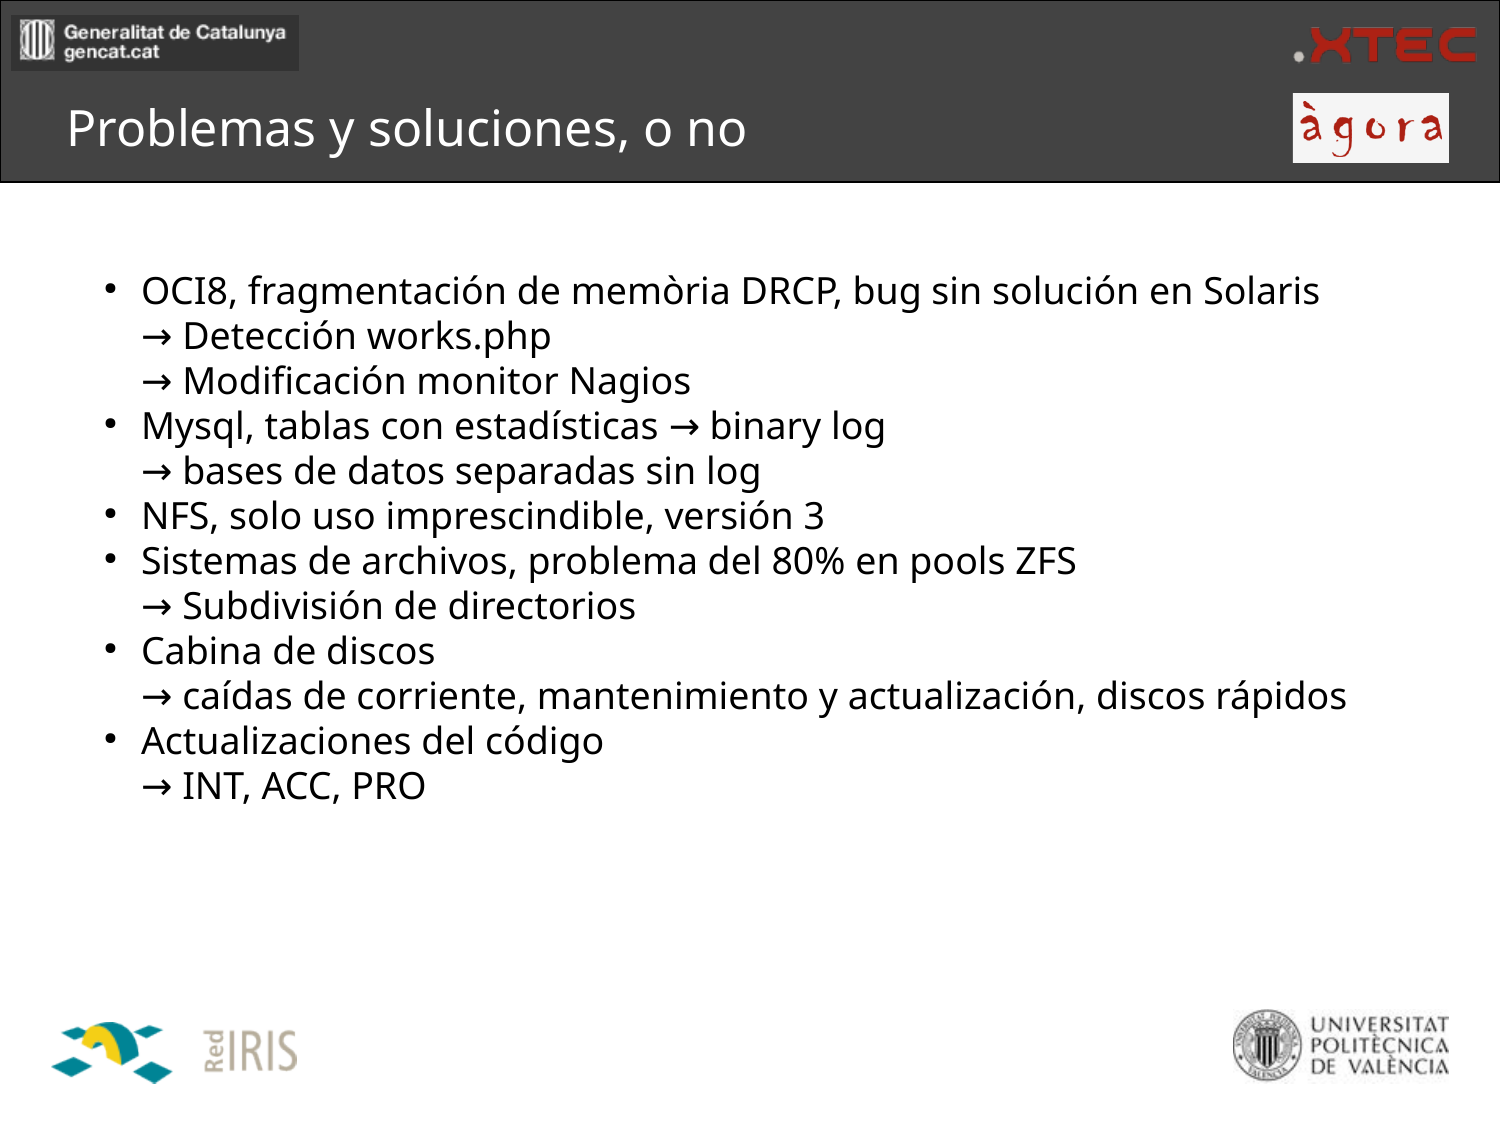

# Problemas y soluciones, o no
OCI8, fragmentación de memòria DRCP, bug sin solución en Solaris
→ Detección works.php
→ Modificación monitor Nagios
Mysql, tablas con estadísticas → binary log
→ bases de datos separadas sin log
NFS, solo uso imprescindible, versión 3
Sistemas de archivos, problema del 80% en pools ZFS
→ Subdivisión de directorios
Cabina de discos
→ caídas de corriente, mantenimiento y actualización, discos rápidos
Actualizaciones del código
→ INT, ACC, PRO